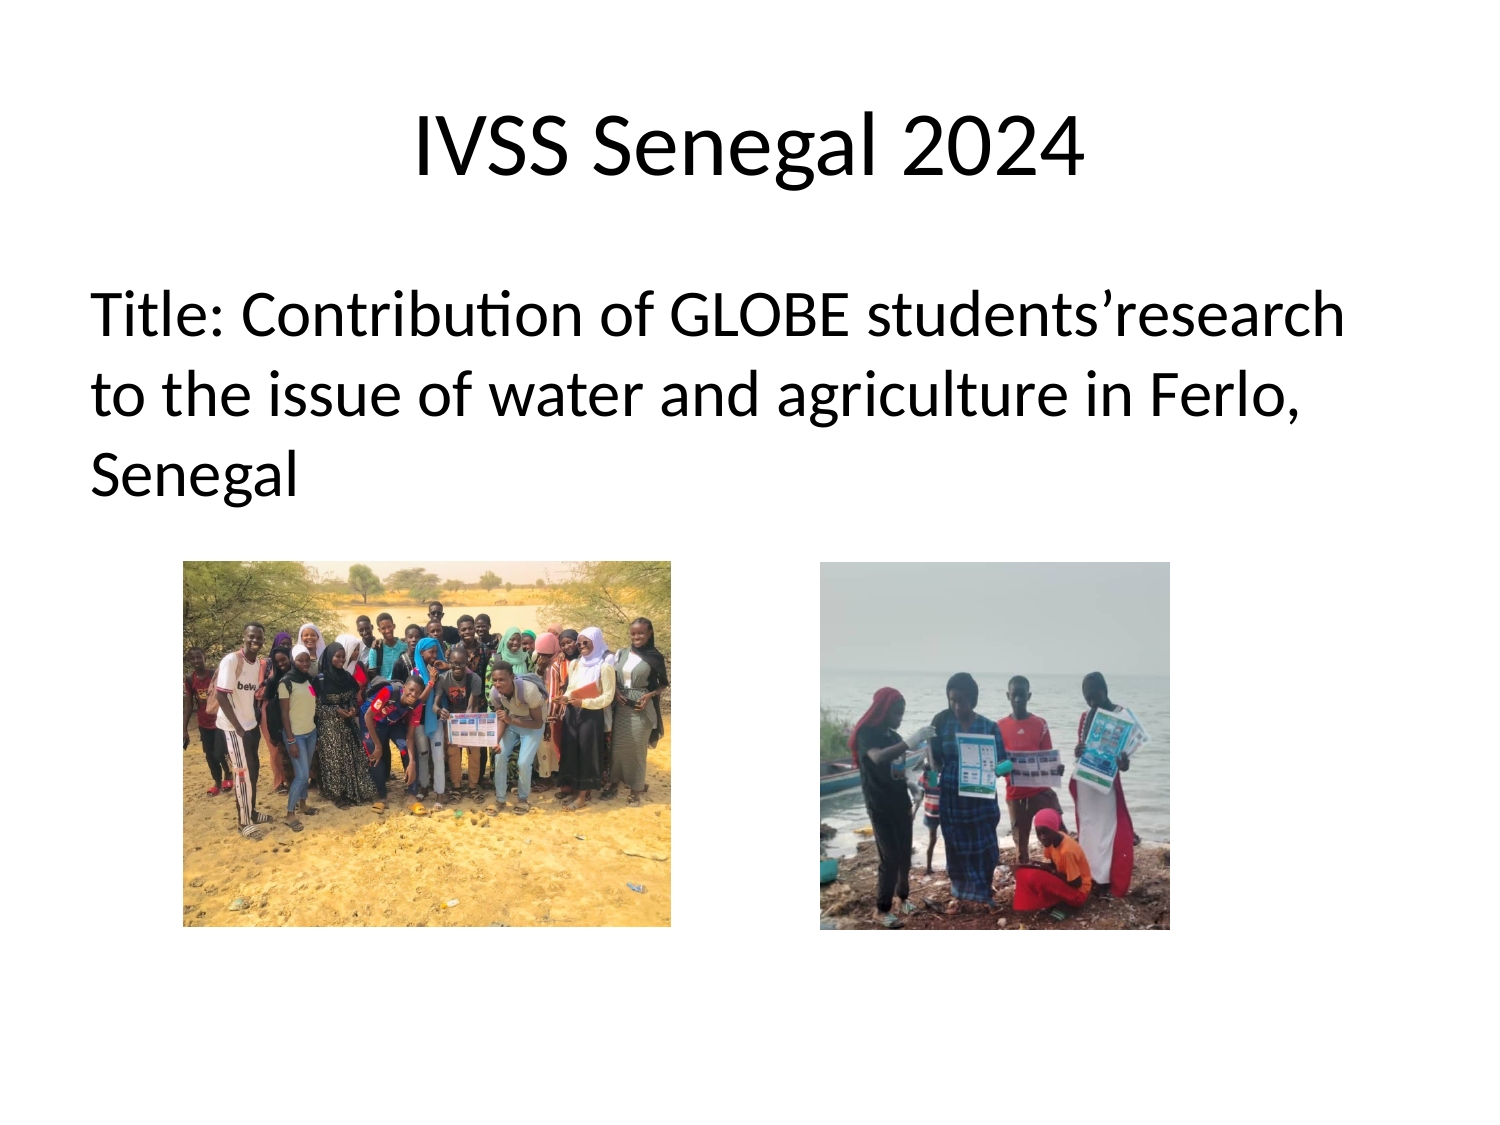

# IVSS Senegal 2024
Title: Contribution of GLOBE students’research to the issue of water and agriculture in Ferlo, Senegal